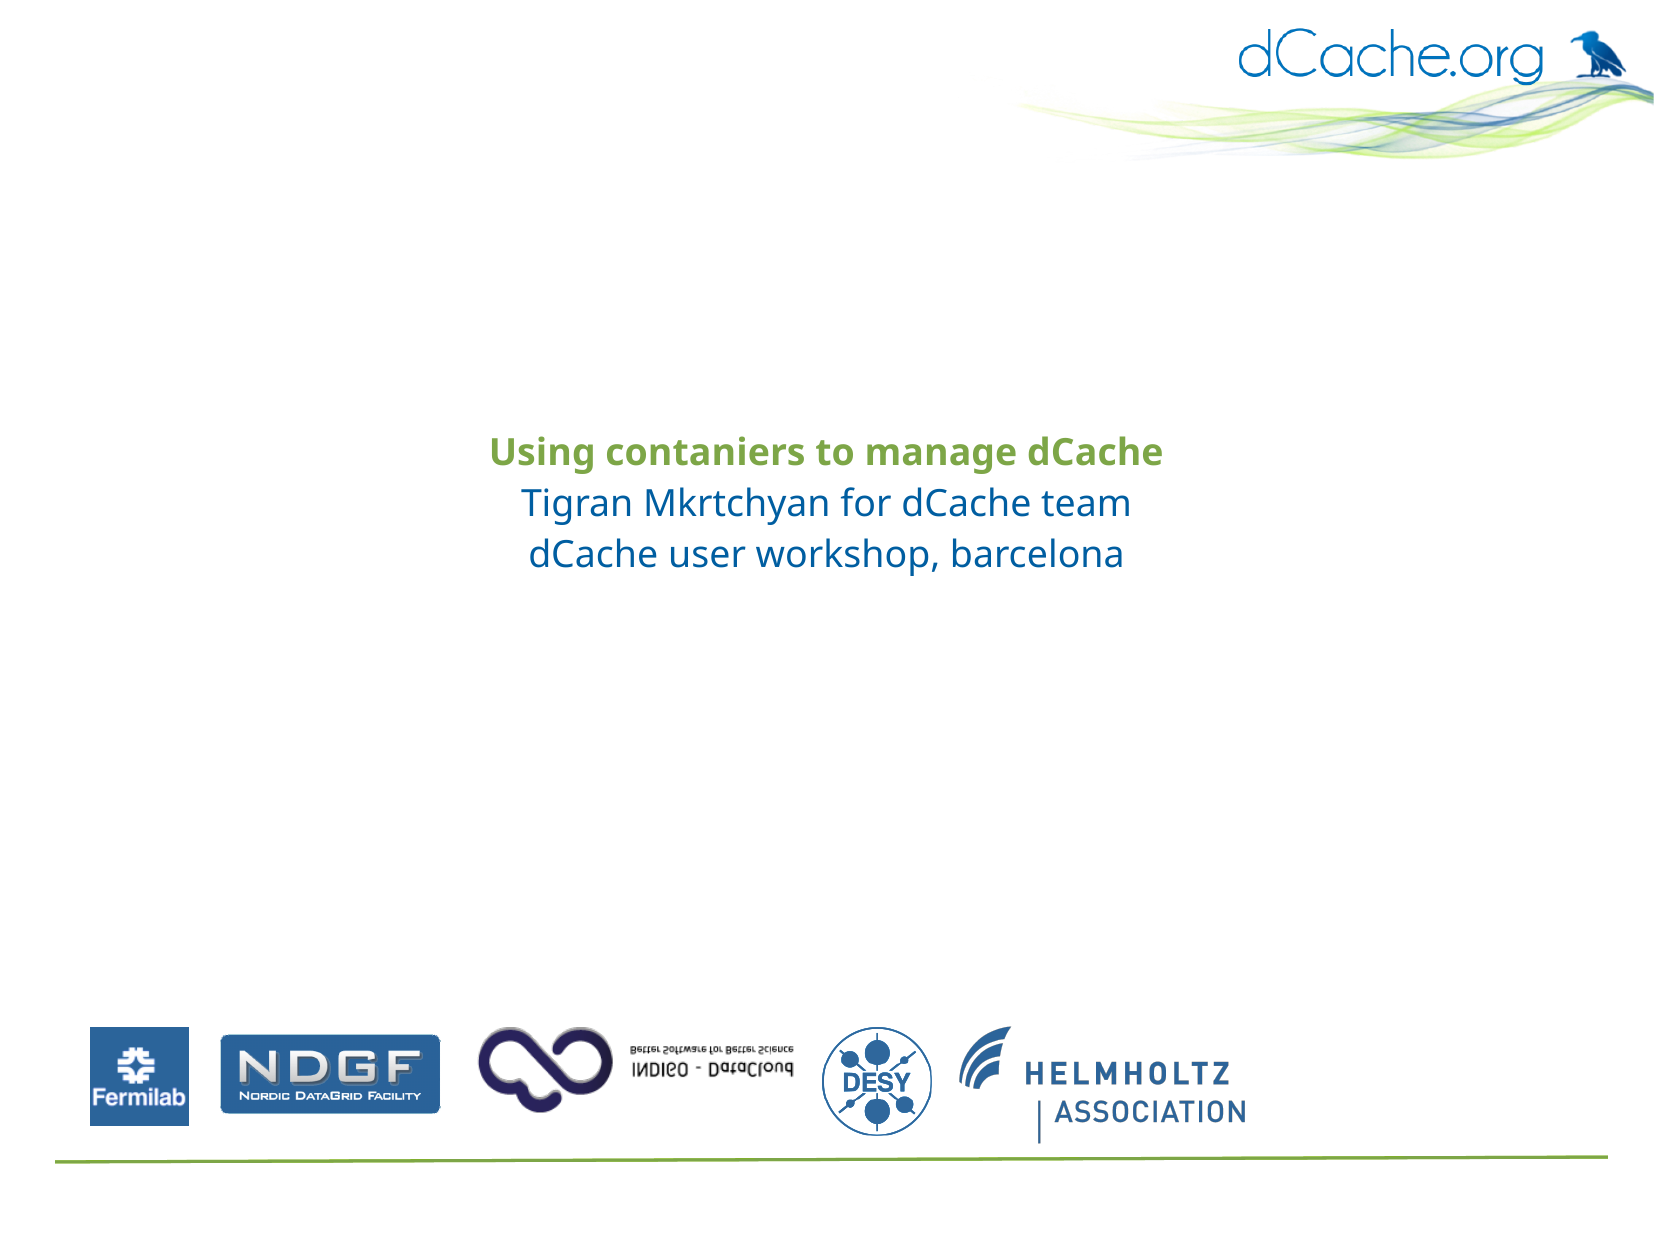

Using contaniers to manage dCache
Tigran Mkrtchyan for dCache team
dCache user workshop, barcelona